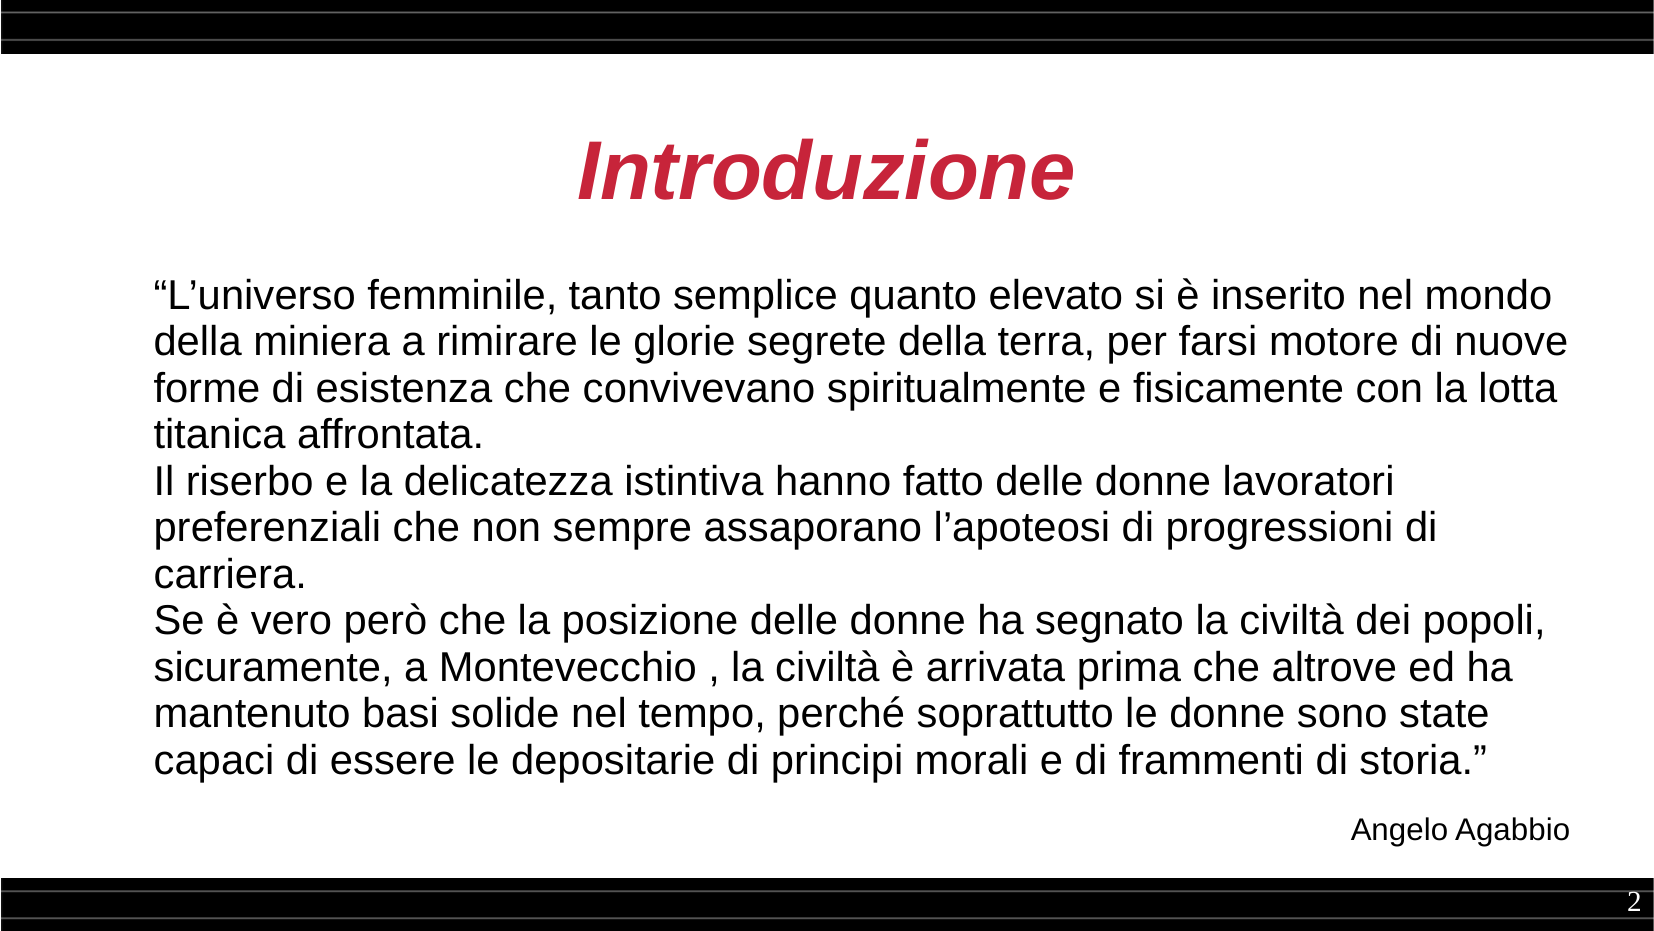

# Introduzione
“L’universo femminile, tanto semplice quanto elevato si è inserito nel mondo della miniera a rimirare le glorie segrete della terra, per farsi motore di nuove forme di esistenza che convivevano spiritualmente e fisicamente con la lotta titanica affrontata.
Il riserbo e la delicatezza istintiva hanno fatto delle donne lavoratori preferenziali che non sempre assaporano l’apoteosi di progressioni di carriera.
Se è vero però che la posizione delle donne ha segnato la civiltà dei popoli, sicuramente, a Montevecchio , la civiltà è arrivata prima che altrove ed ha mantenuto basi solide nel tempo, perché soprattutto le donne sono state capaci di essere le depositarie di principi morali e di frammenti di storia.”
Angelo Agabbio